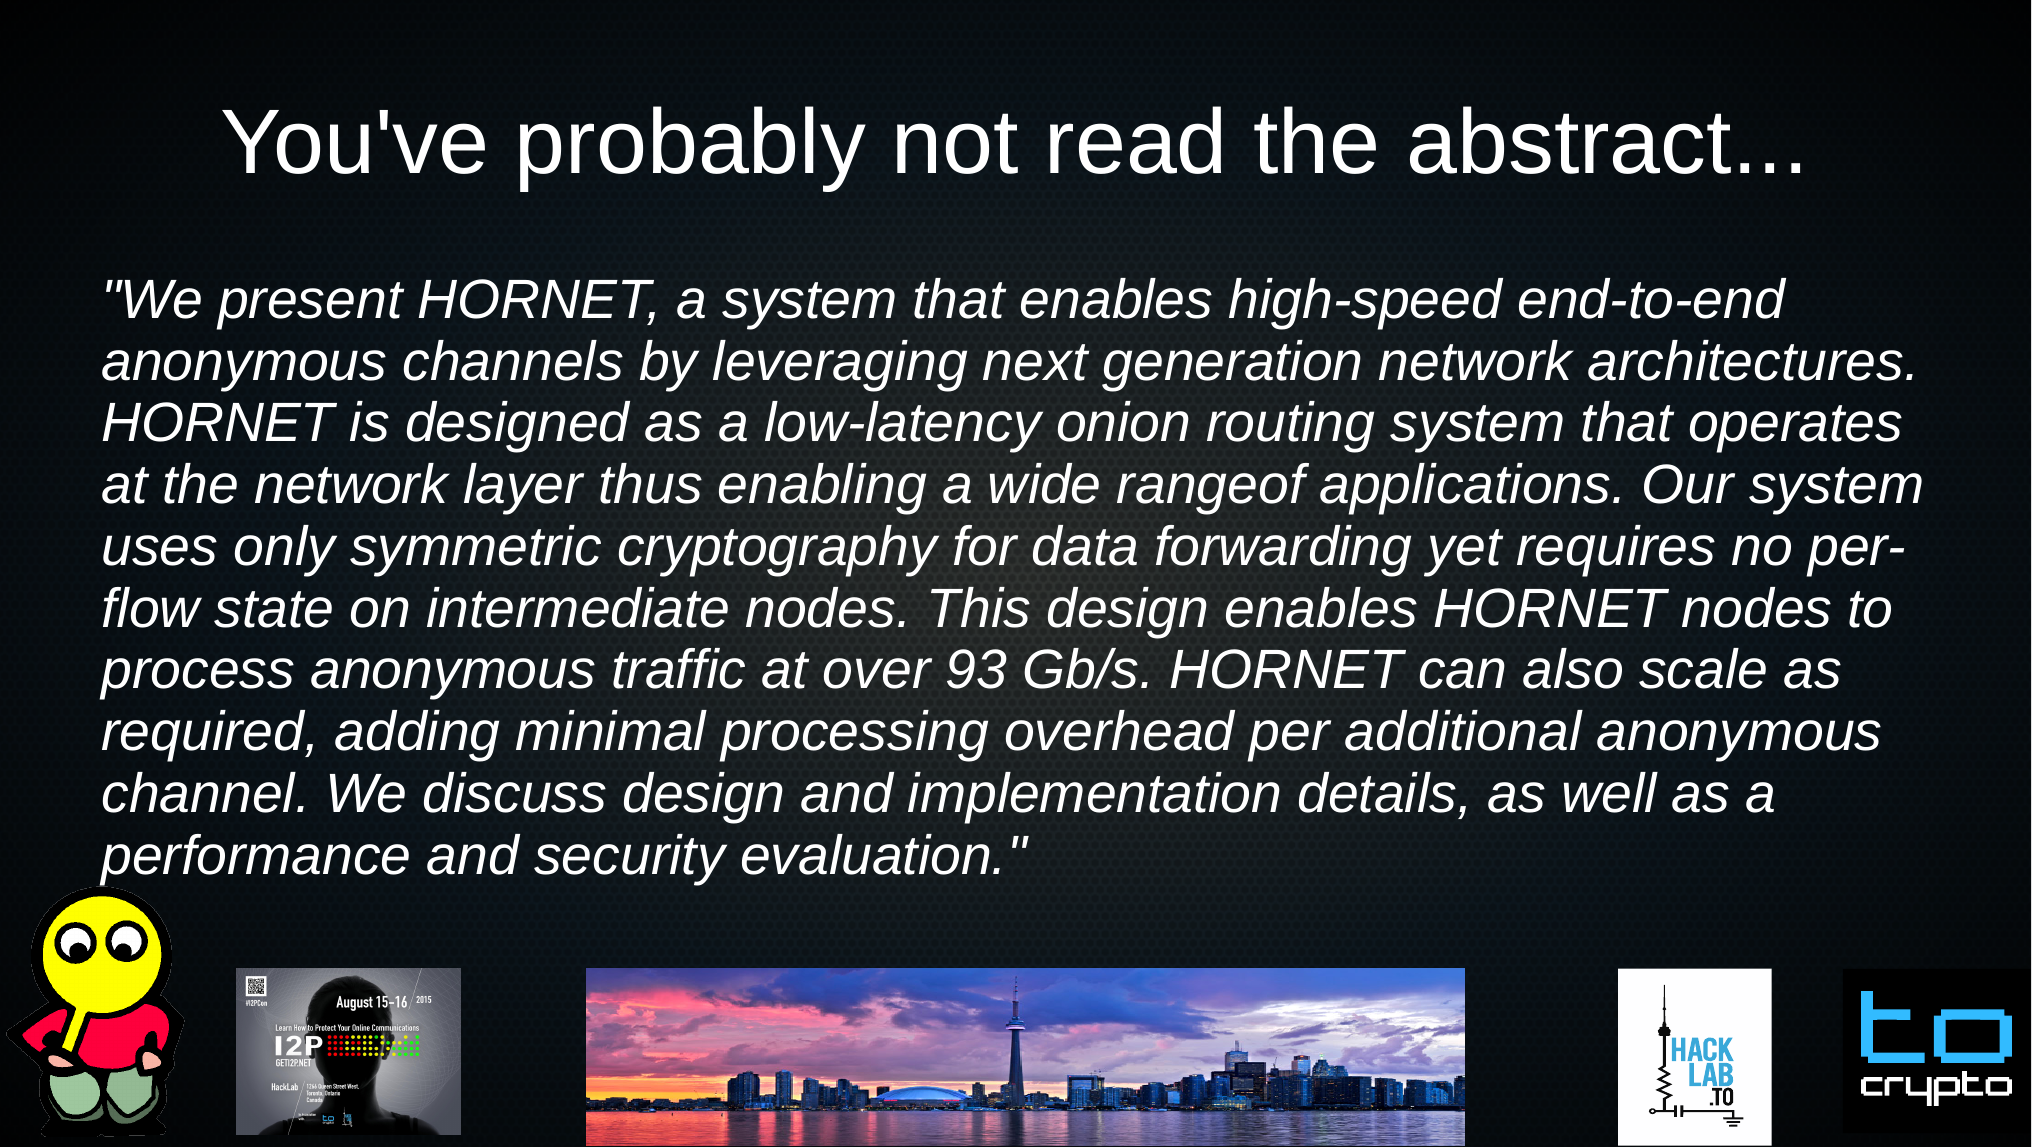

# You've probably not read the abstract...
"We present HORNET, a system that enables high-speed end-to-end anonymous channels by leveraging next generation network architectures. HORNET is designed as a low-latency onion routing system that operates at the network layer thus enabling a wide rangeof applications. Our system uses only symmetric cryptography for data forwarding yet requires no per-ﬂow state on intermediate nodes. This design enables HORNET nodes to process anonymous trafﬁc at over 93 Gb/s. HORNET can also scale as required, adding minimal processing overhead per additional anonymous channel. We discuss design and implementation details, as well as a performance and security evaluation."
4